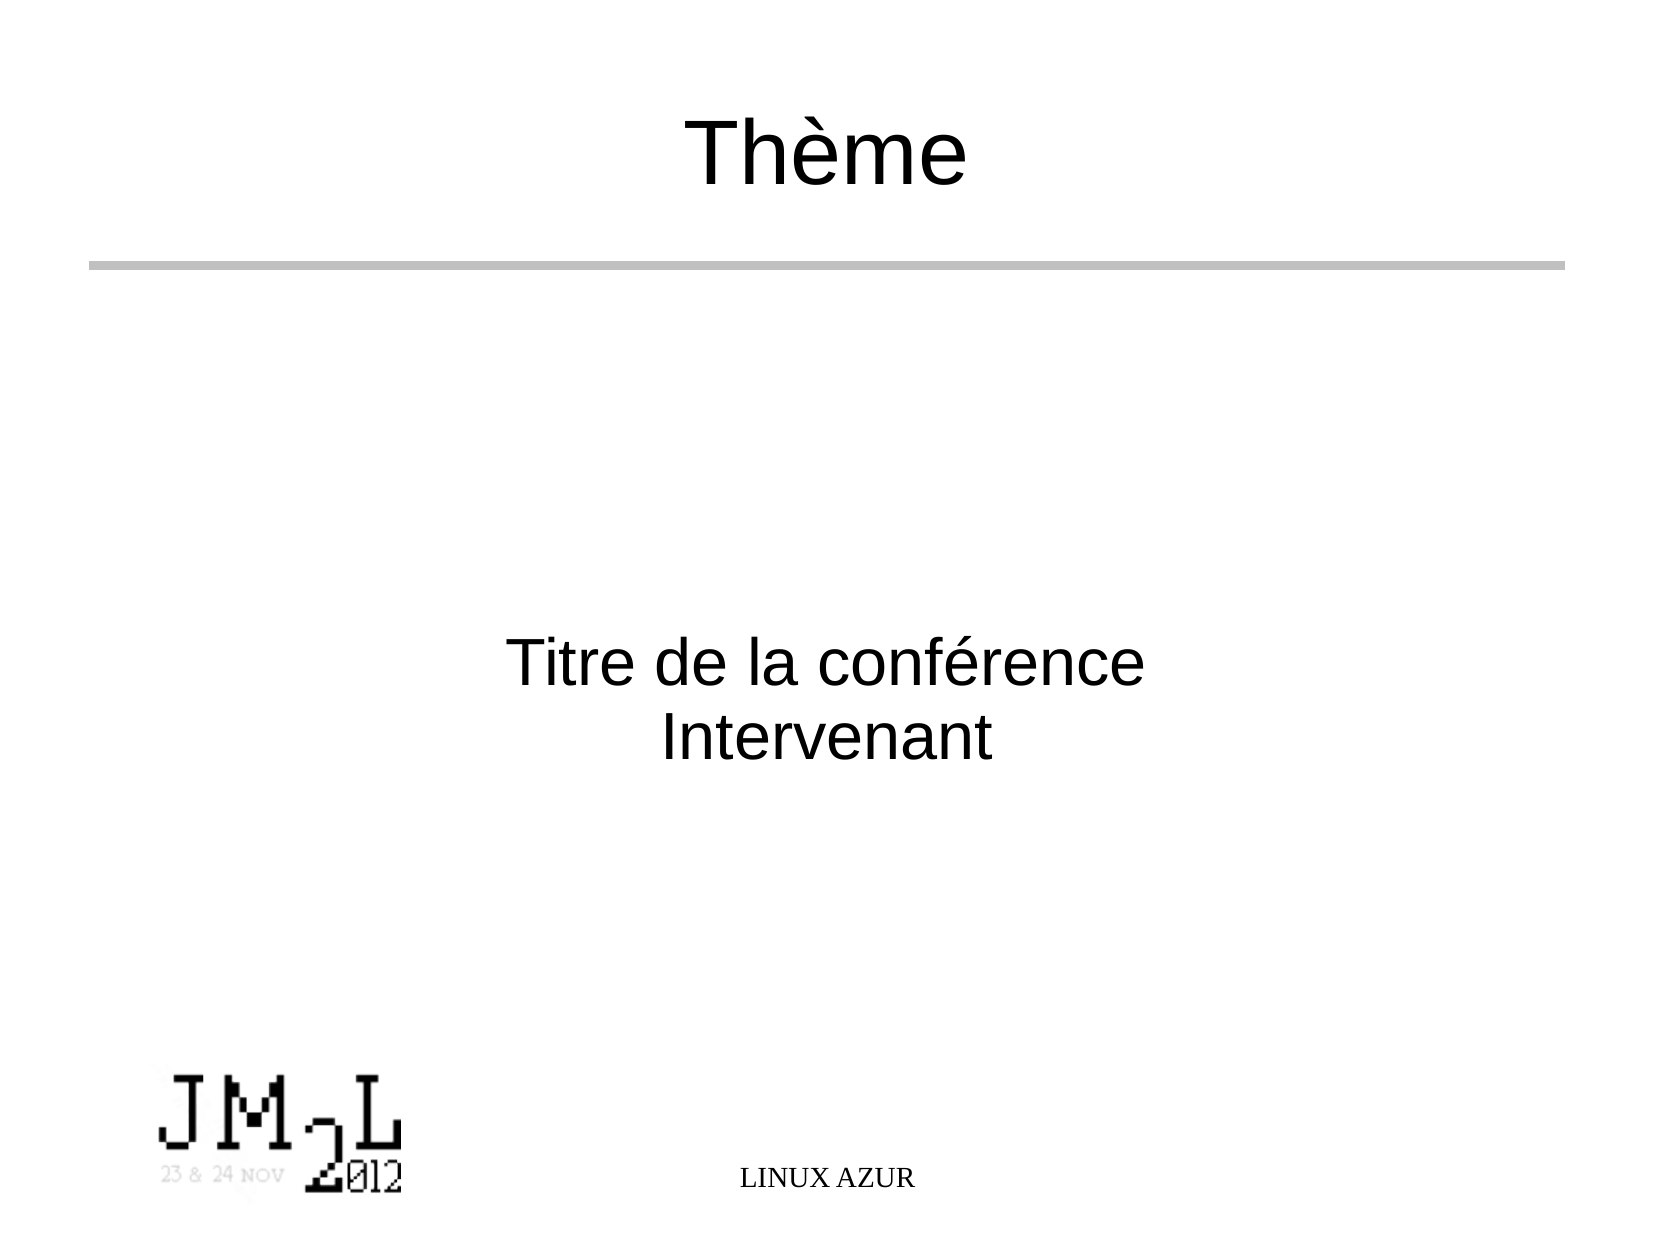

# Thème
Titre de la conférence
Intervenant